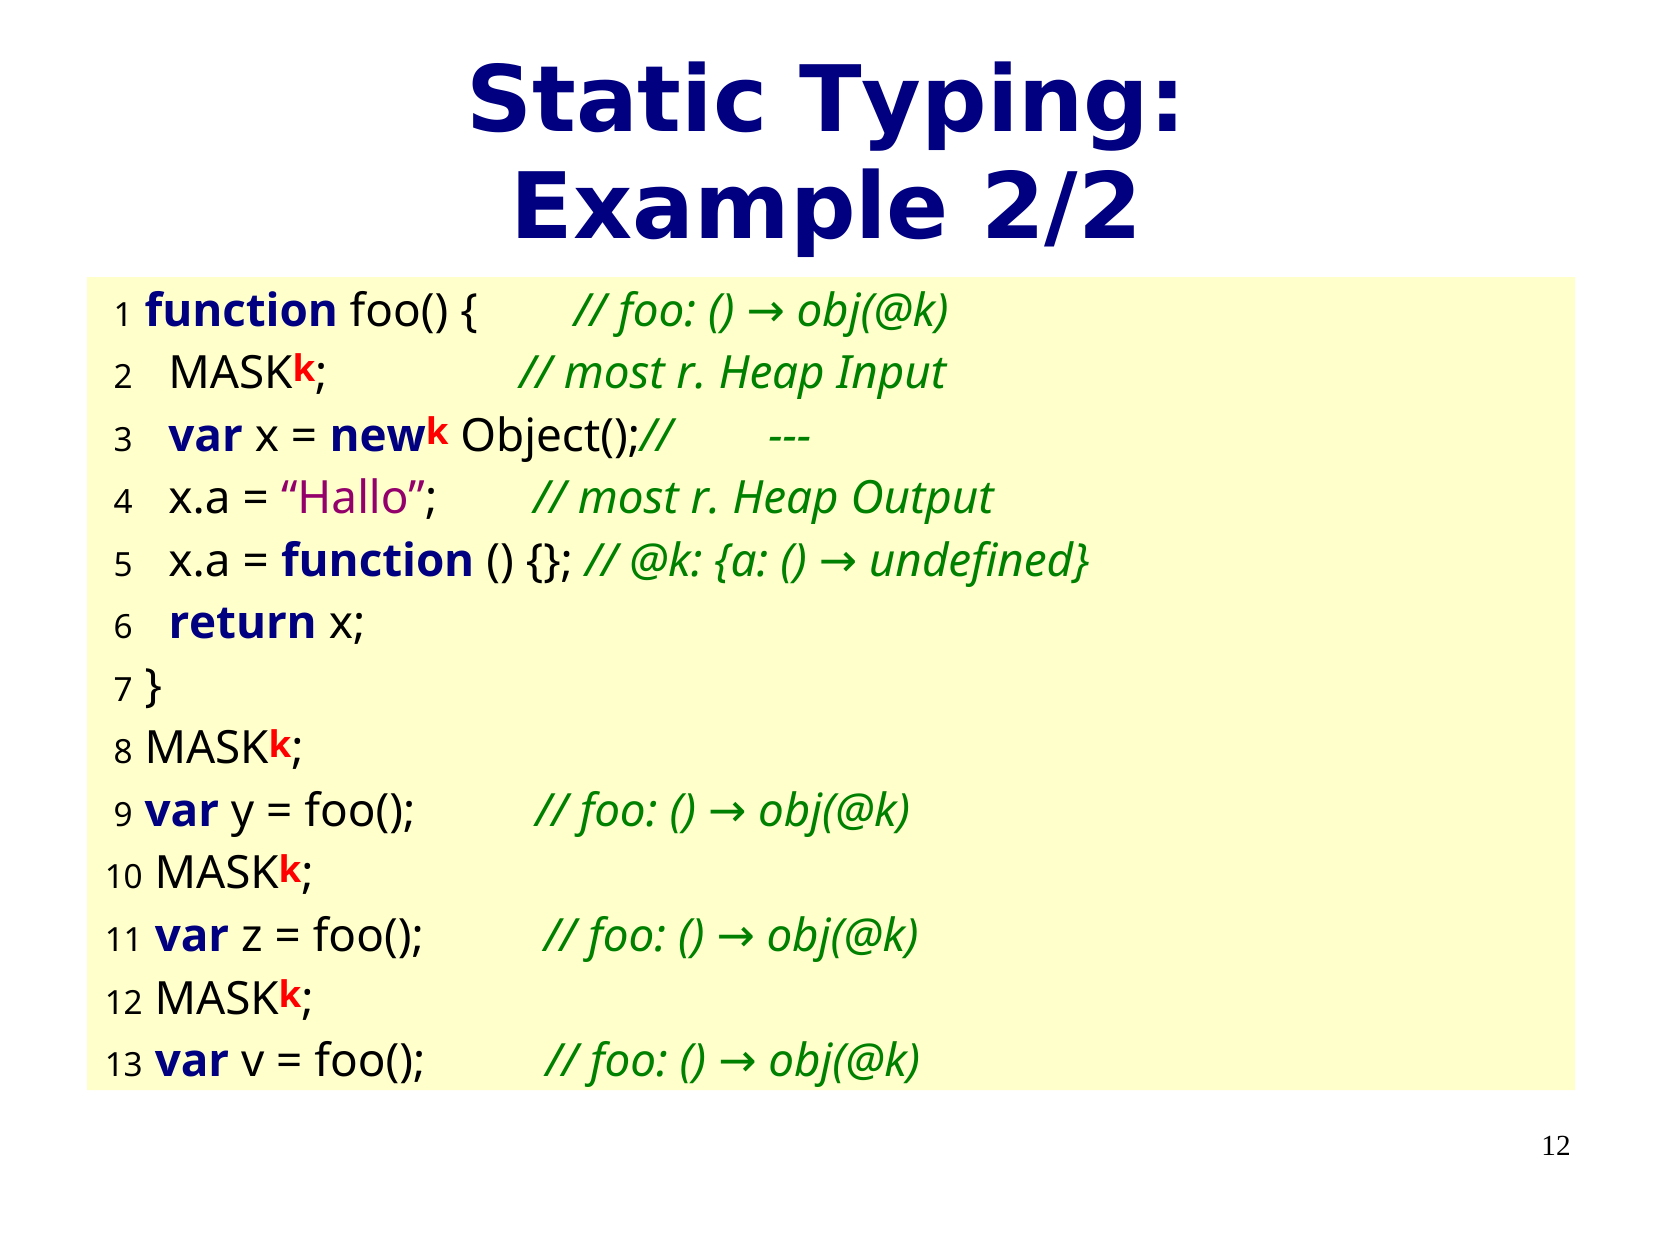

# Static Typing: Example 2/2
 1 function foo() { // foo: () → obj(@k)
 2 MASKk; // most r. Heap Input
 3 var x = newk Object();// ---
 4 x.a = “Hallo”; // most r. Heap Output
 5 x.a = function () {}; // @k: {a: () → undefined}
 6 return x;
 7 }
 8 MASKk;
 9 var y = foo(); // foo: () → obj(@k)
10 MASKk;
11 var z = foo(); // foo: () → obj(@k)
12 MASKk;
13 var v = foo(); // foo: () → obj(@k)
12